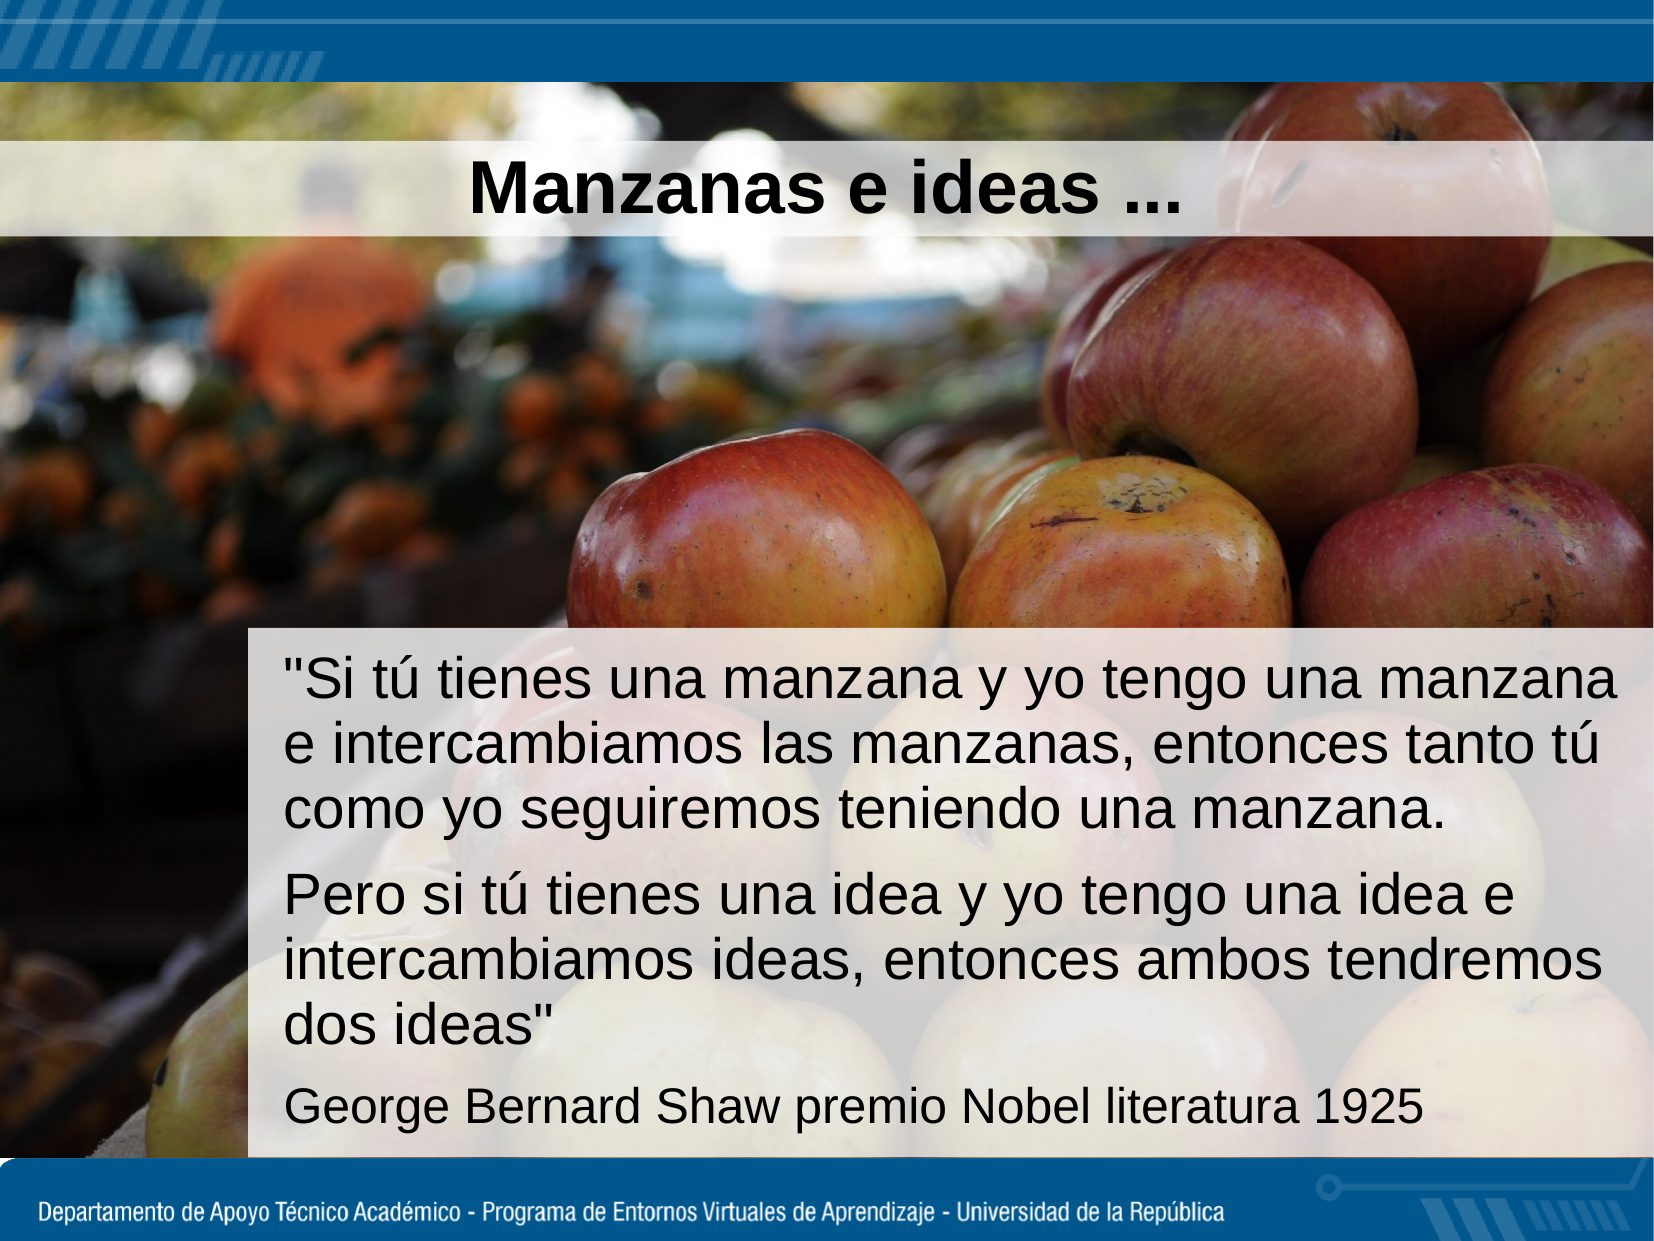

# Manzanas e ideas ...
"Si tú tienes una manzana y yo tengo una manzana
e intercambiamos las manzanas, entonces tanto tú como yo seguiremos teniendo una manzana.
Pero si tú tienes una idea y yo tengo una idea e intercambiamos ideas, entonces ambos tendremos dos ideas"
George Bernard Shaw premio Nobel literatura 1925